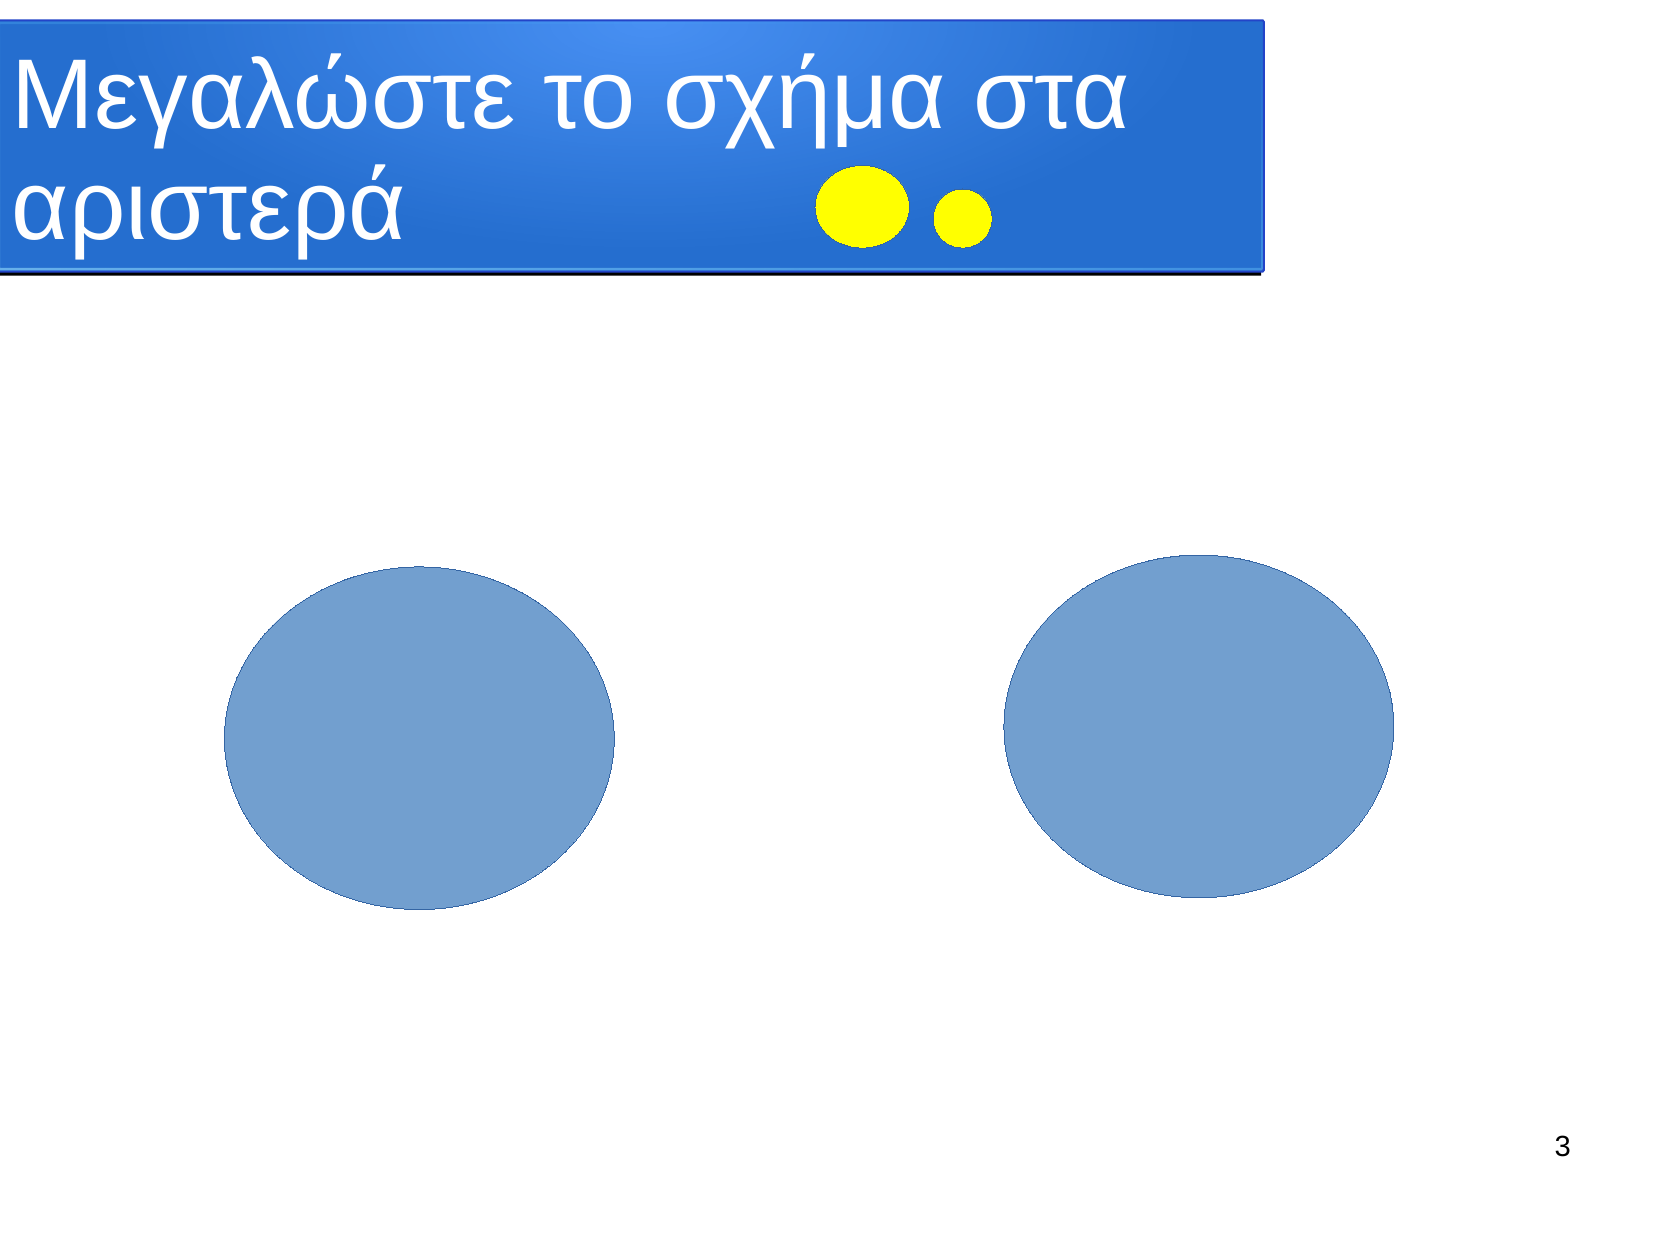

# Μεγαλώστε το σχήμα στα αριστερά
3